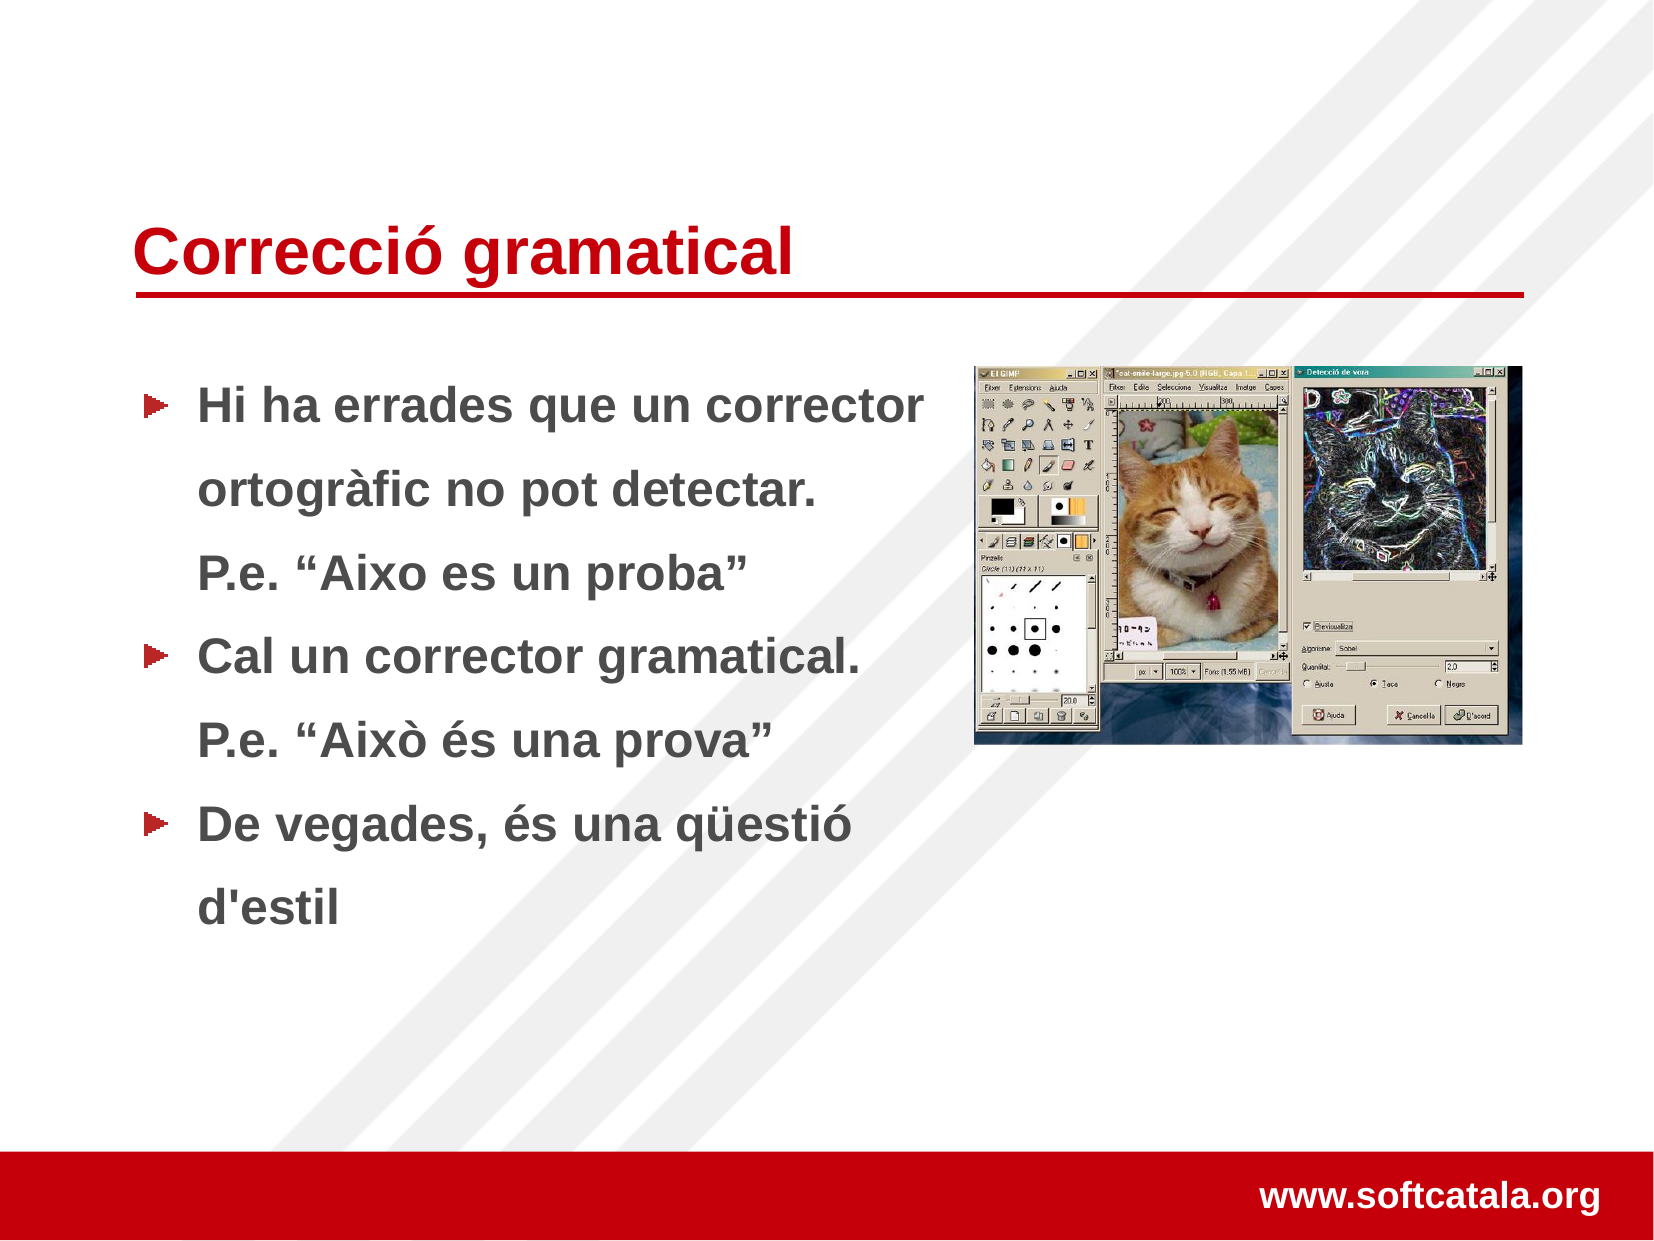

Correcció gramatical
Hi ha errades que un corrector ortogràfic no pot detectar.
P.e. “Aixo es un proba”
Cal un corrector gramatical.
P.e. “Això és una prova”
De vegades, és una qüestió d'estil
 www.softcatala.org